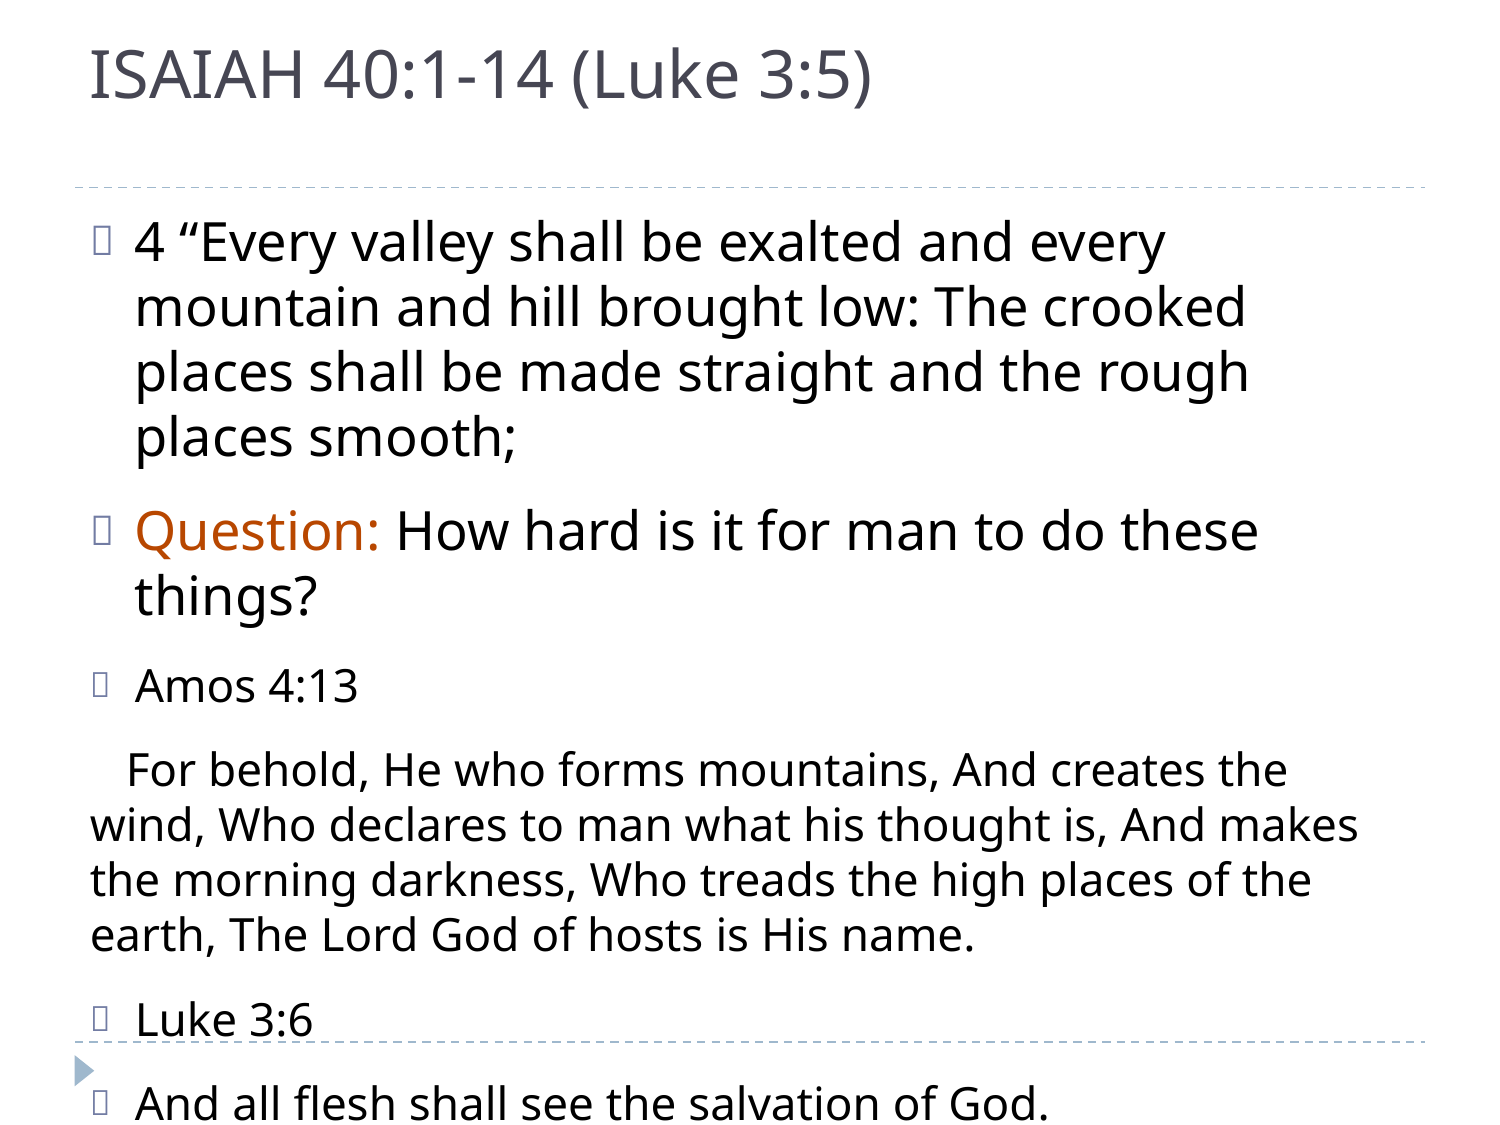

# ISAIAH 40:1-14 (Luke 3:5)
4 “Every valley shall be exalted and every mountain and hill brought low: The crooked places shall be made straight and the rough places smooth;
Question: How hard is it for man to do these things?
Amos 4:13
 For behold, He who forms mountains, And creates the wind, Who declares to man what his thought is, And makes the morning darkness, Who treads the high places of the earth, The Lord God of hosts is His name.
Luke 3:6
And all flesh shall see the salvation of God.